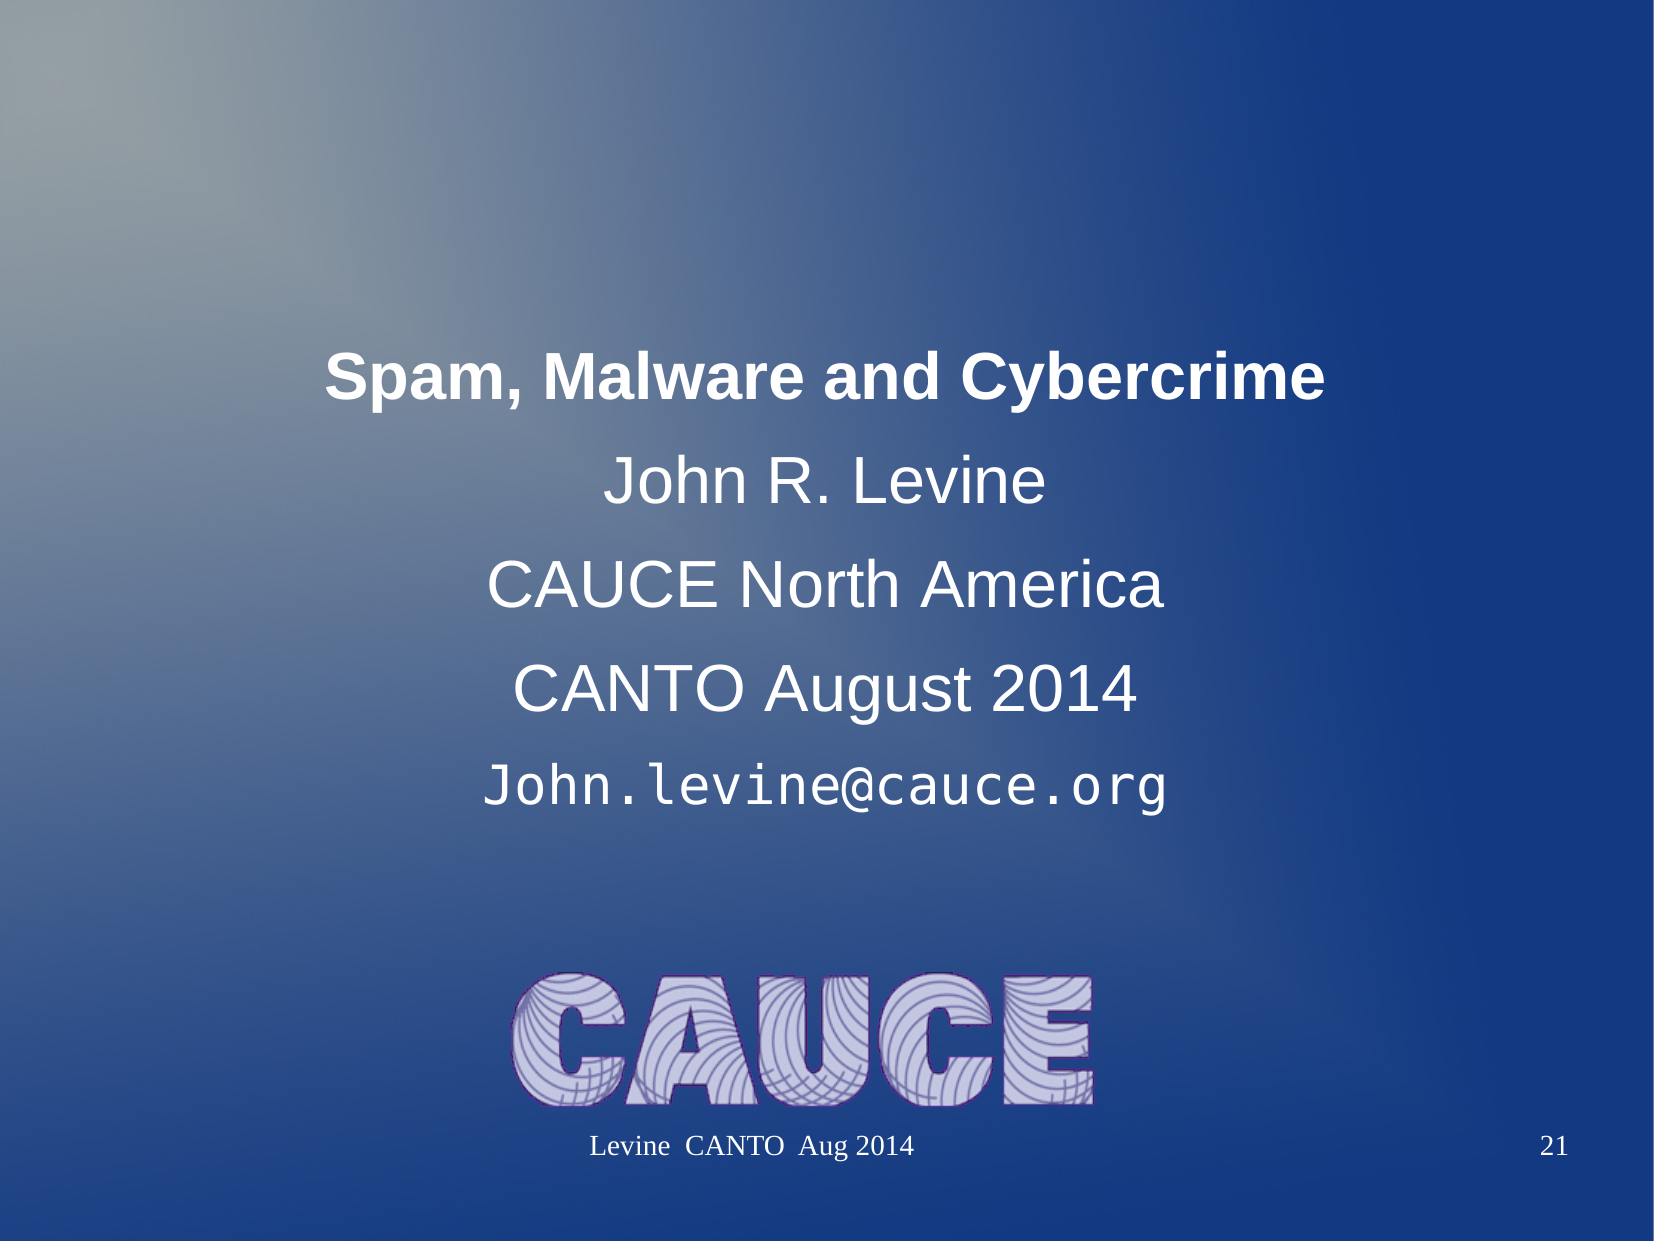

Spam, Malware and Cybercrime
John R. Levine
CAUCE North America
CANTO August 2014
John.levine@cauce.org
Levine CANTO Aug 2014
21